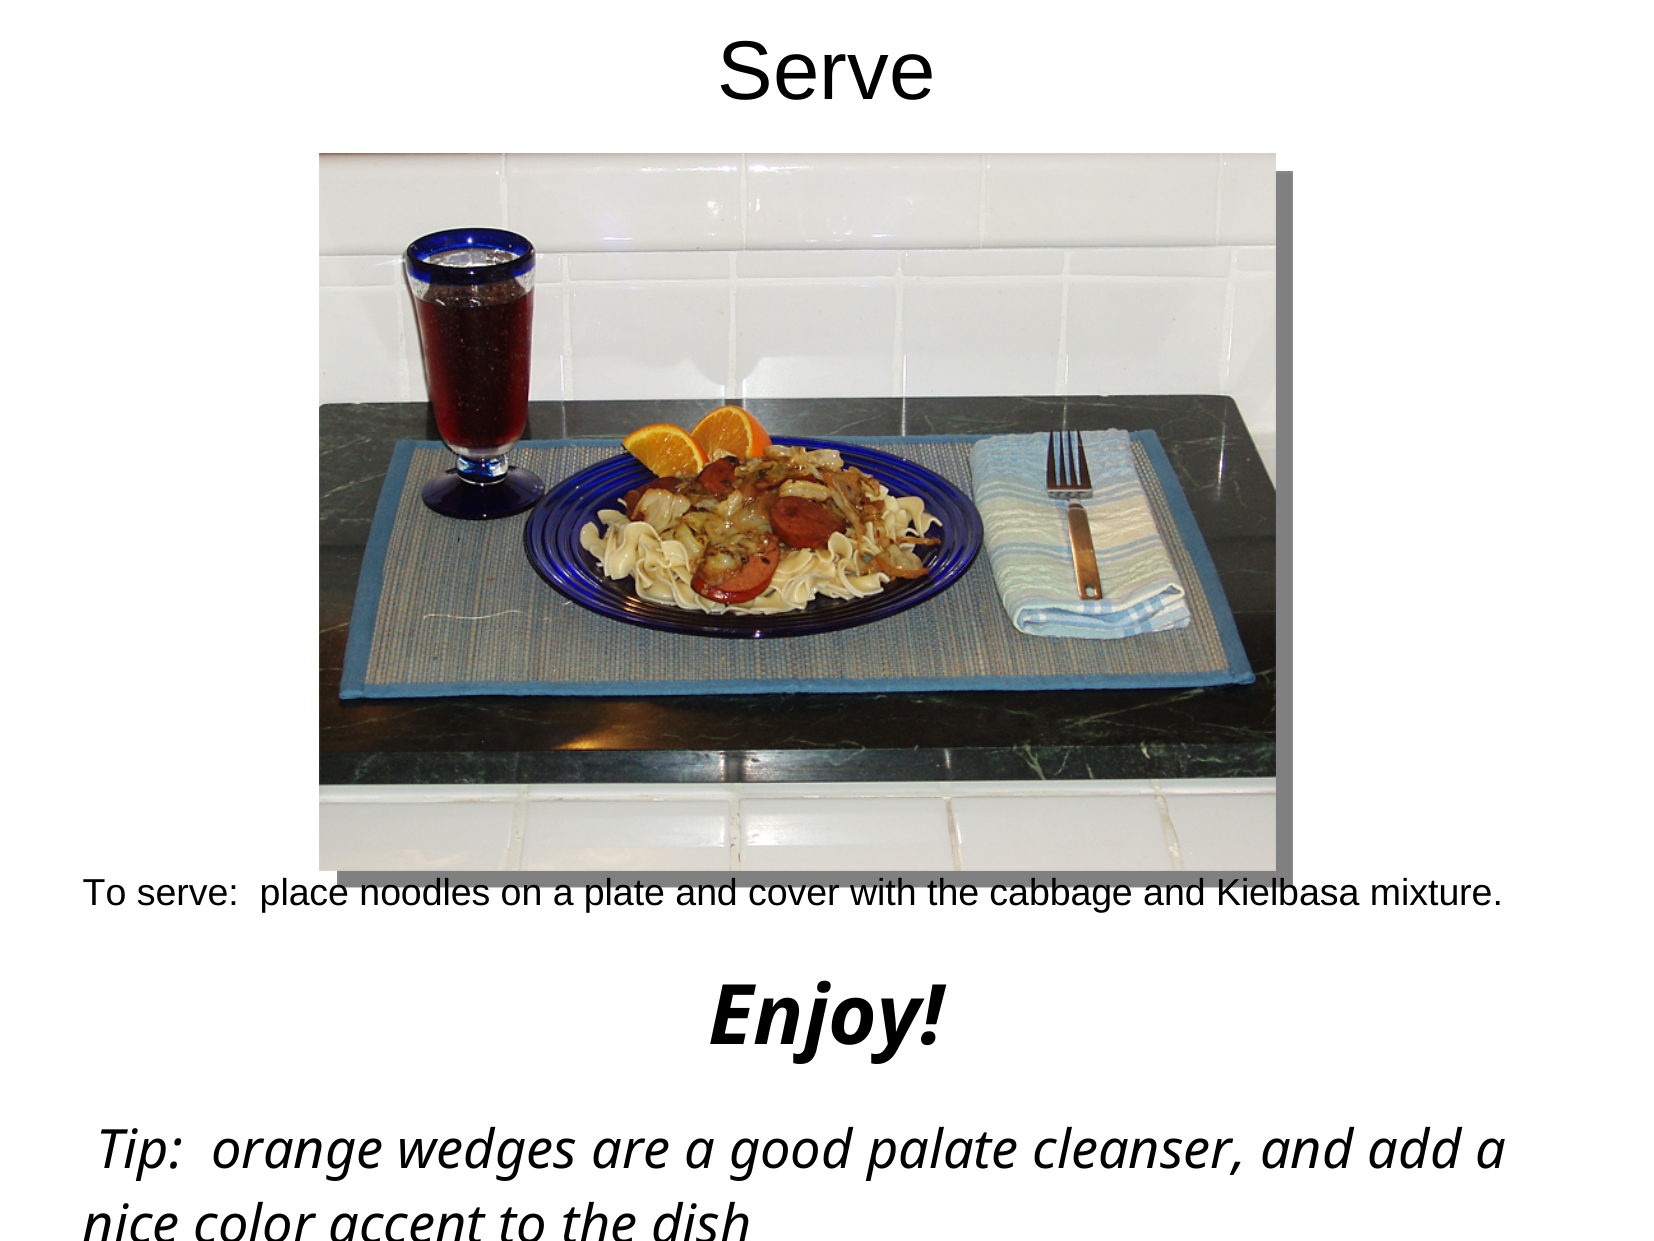

# Serve
To serve: place noodles on a plate and cover with the cabbage and Kielbasa mixture.
Enjoy!
 Tip: orange wedges are a good palate cleanser, and add a nice color accent to the dish